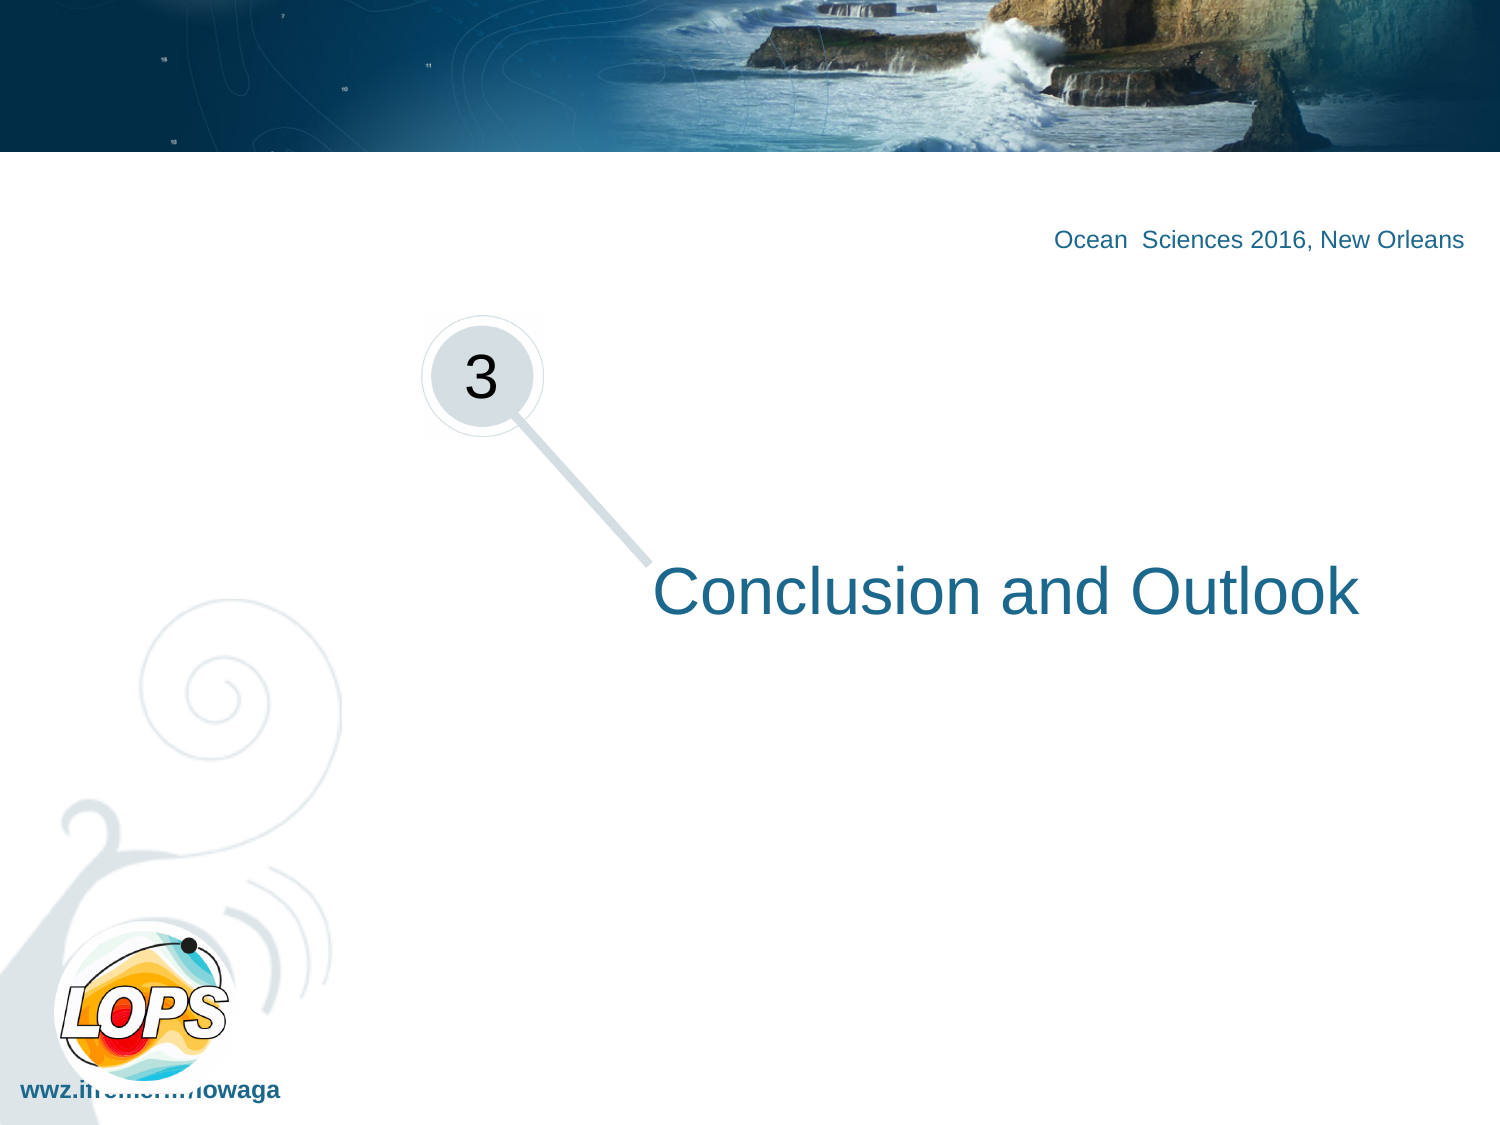

Ocean Sciences 2016, New Orleans
3
Conclusion and Outlook
wwz.ifremer.fr/iowaga